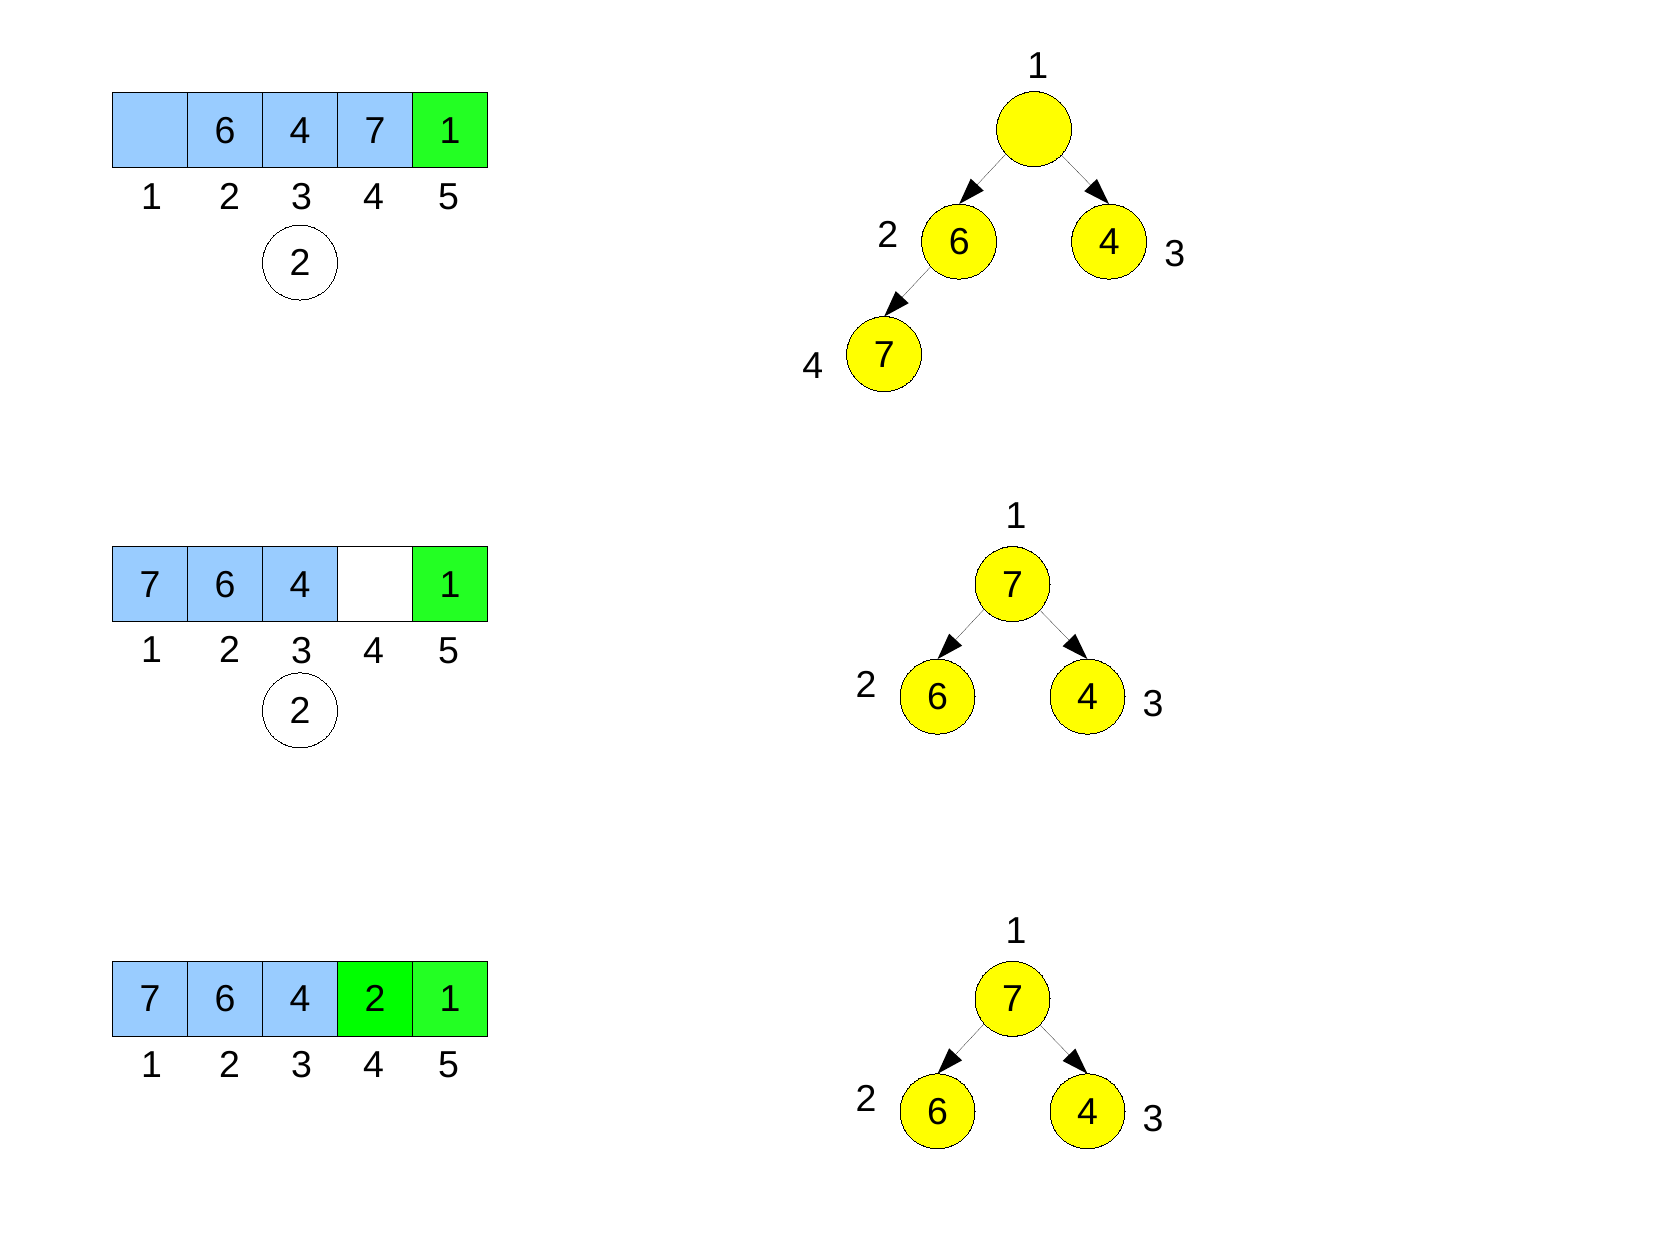

1
6
4
7
1
1
2
3
4
5
6
4
2
2
3
7
4
1
7
6
4
1
7
1
2
3
4
5
2
6
4
2
3
1
7
6
4
2
1
7
1
2
3
4
5
2
6
4
3